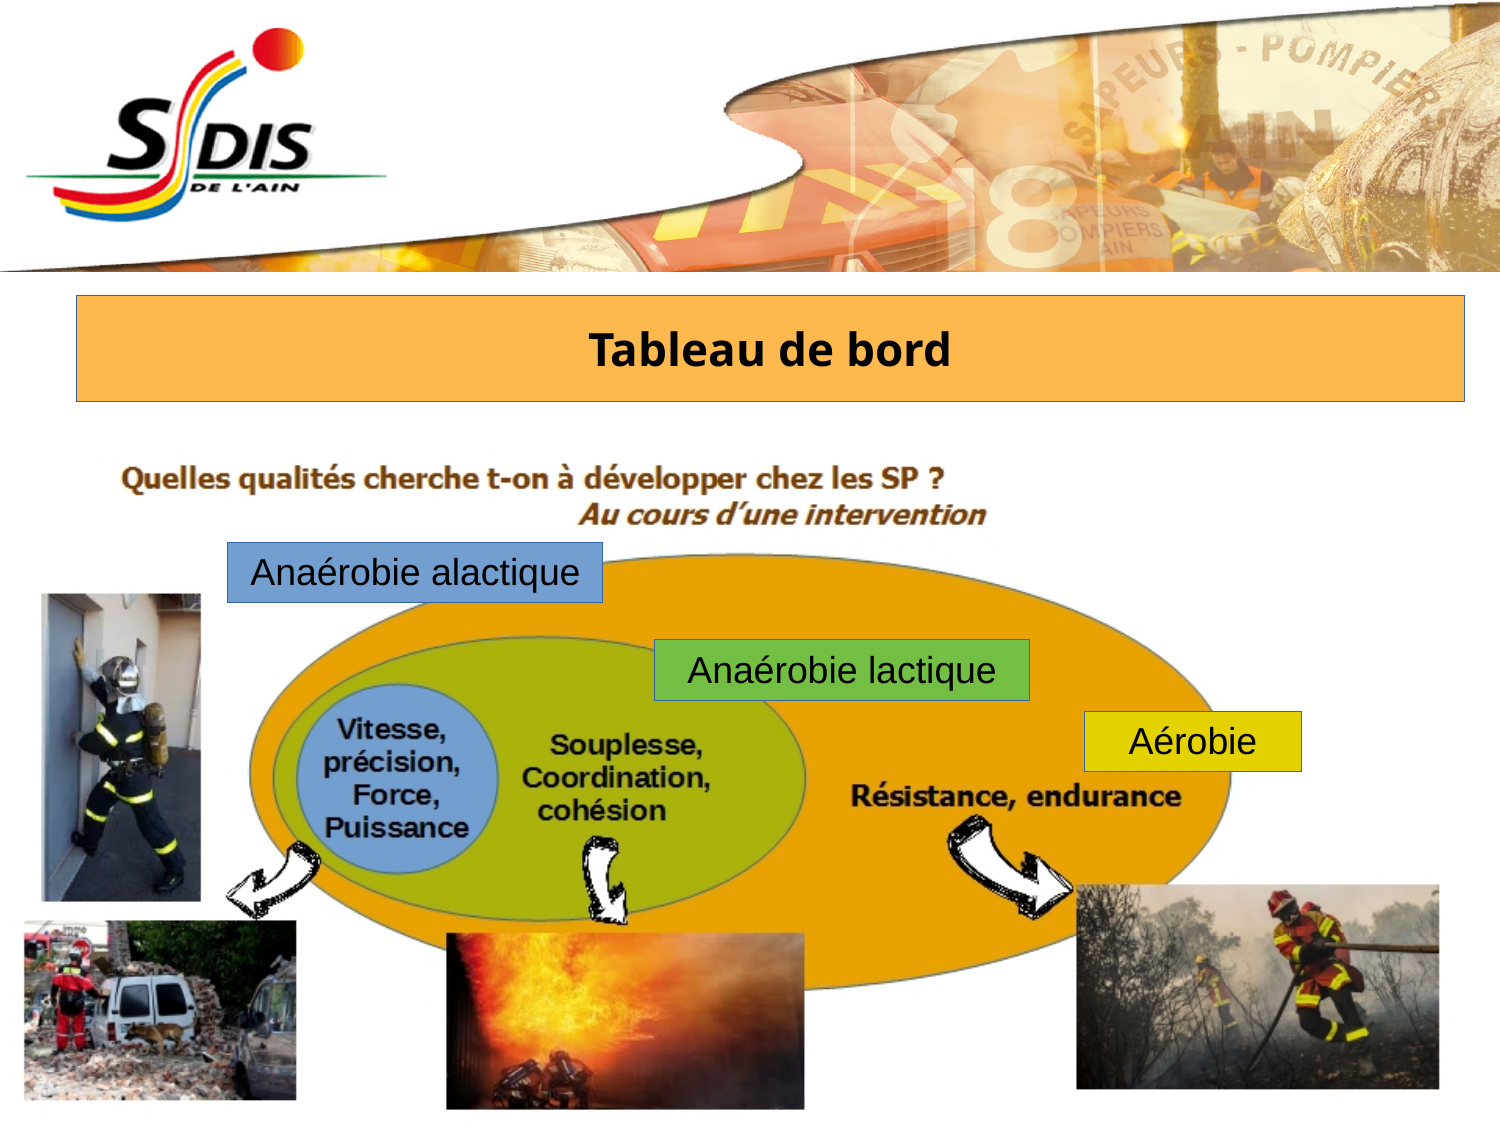

Tableau de bord
Anaérobie alactique
Anaérobie lactique
Aérobie